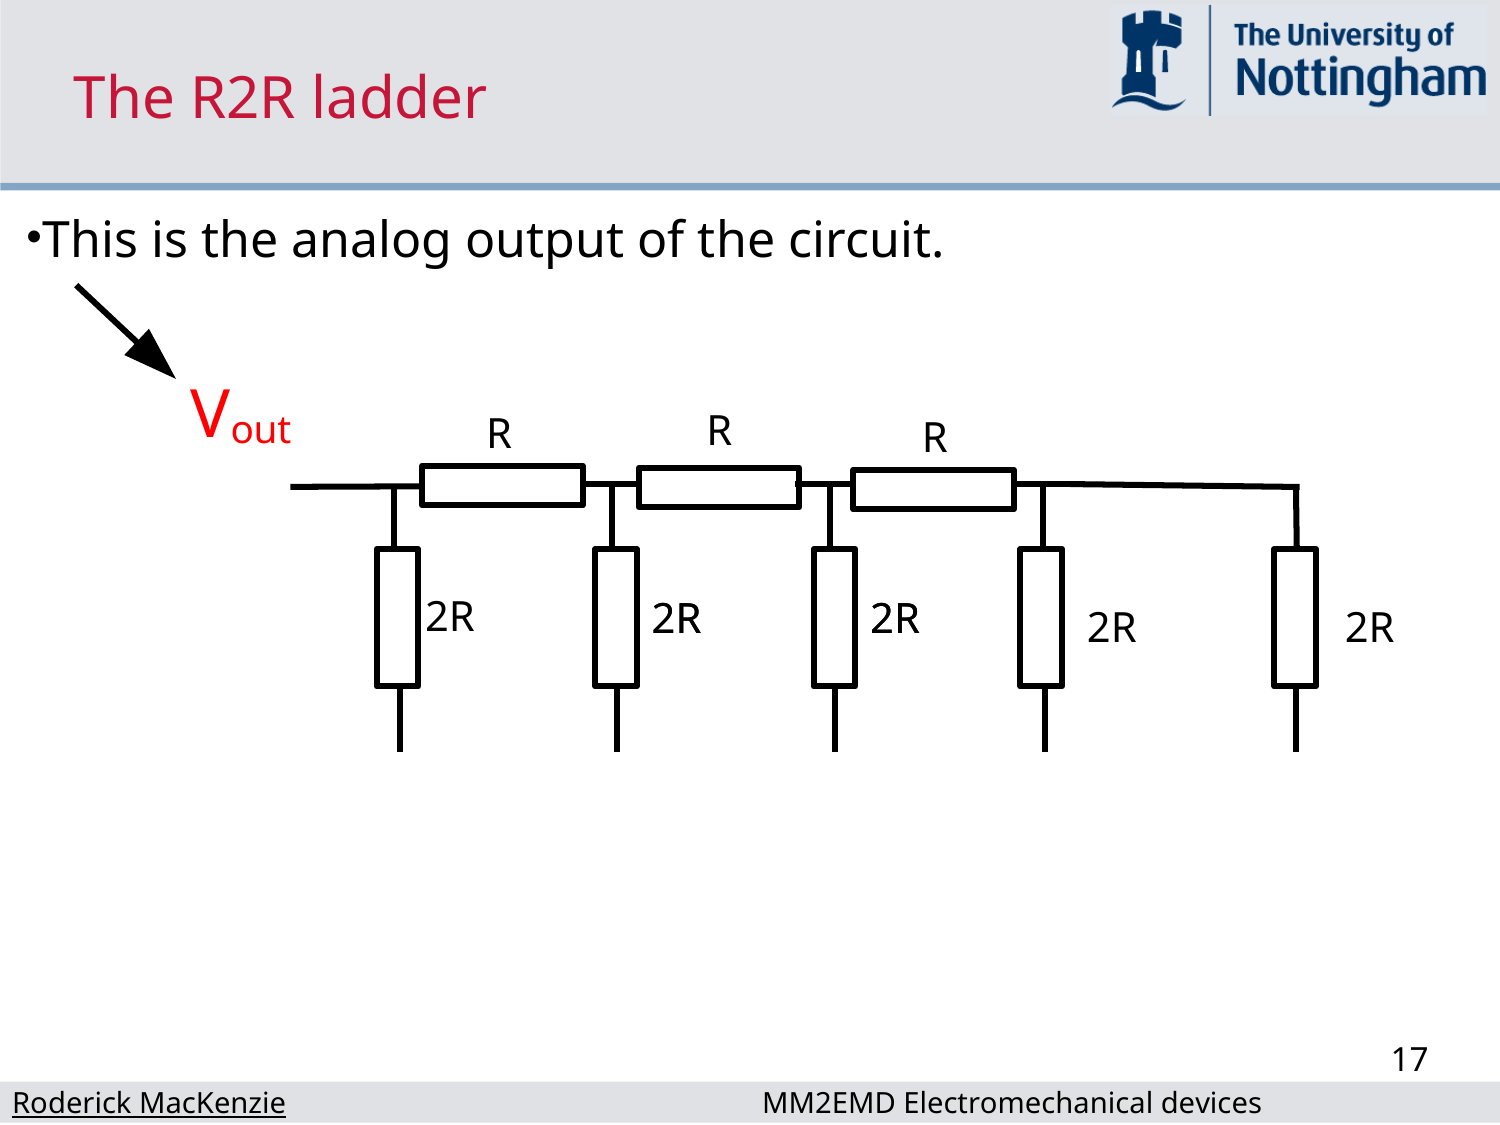

# The R2R ladder
This is the analog output of the circuit.
Vout
R
R
R
2R
2R
2R
2R
2R
2R
2R